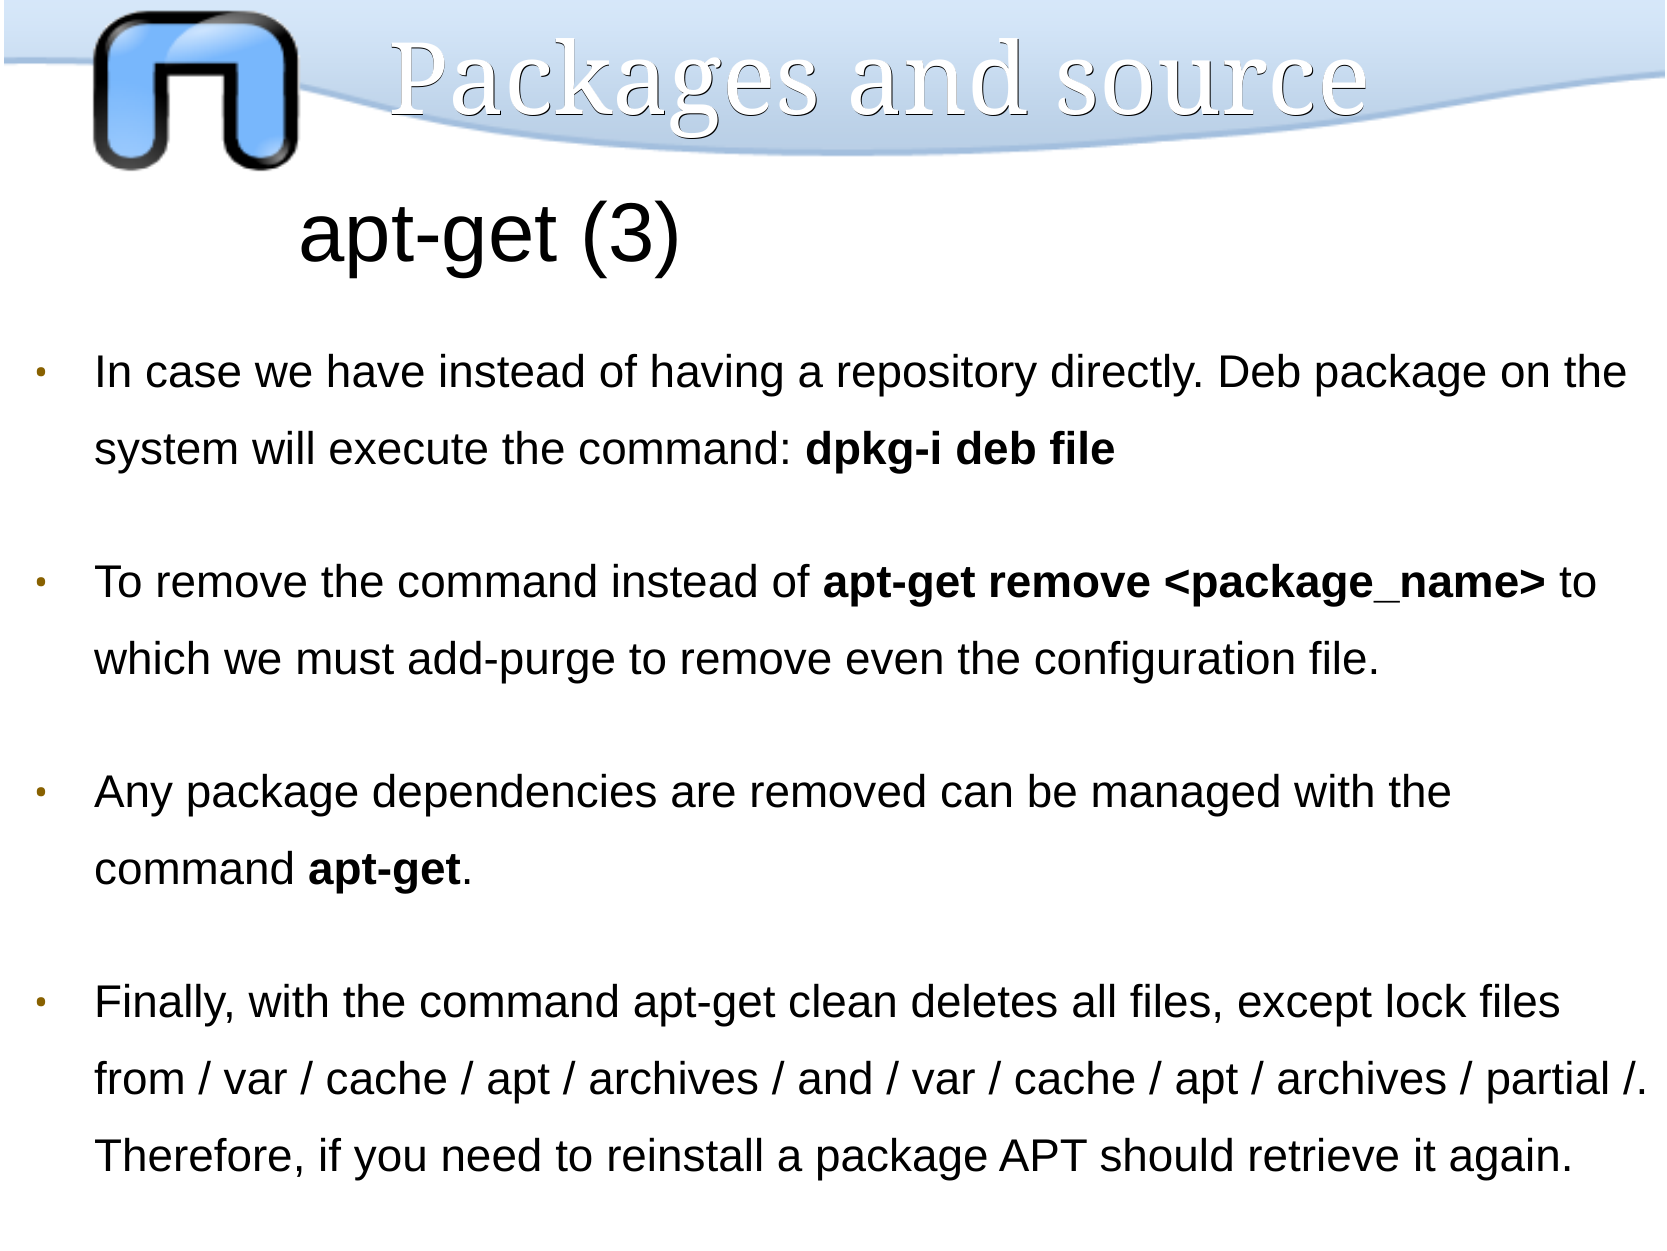

Packages and source
# apt-get (3)
In case we have instead of having a repository directly. Deb package on the system will execute the command: dpkg-i deb file
To remove the command instead of apt-get remove <package_name> to which we must add-purge to remove even the configuration file.
Any package dependencies are removed can be managed with the command apt-get.
Finally, with the command apt-get clean deletes all files, except lock files from / var / cache / apt / archives / and / var / cache / apt / archives / partial /. Therefore, if you need to reinstall a package APT should retrieve it again.